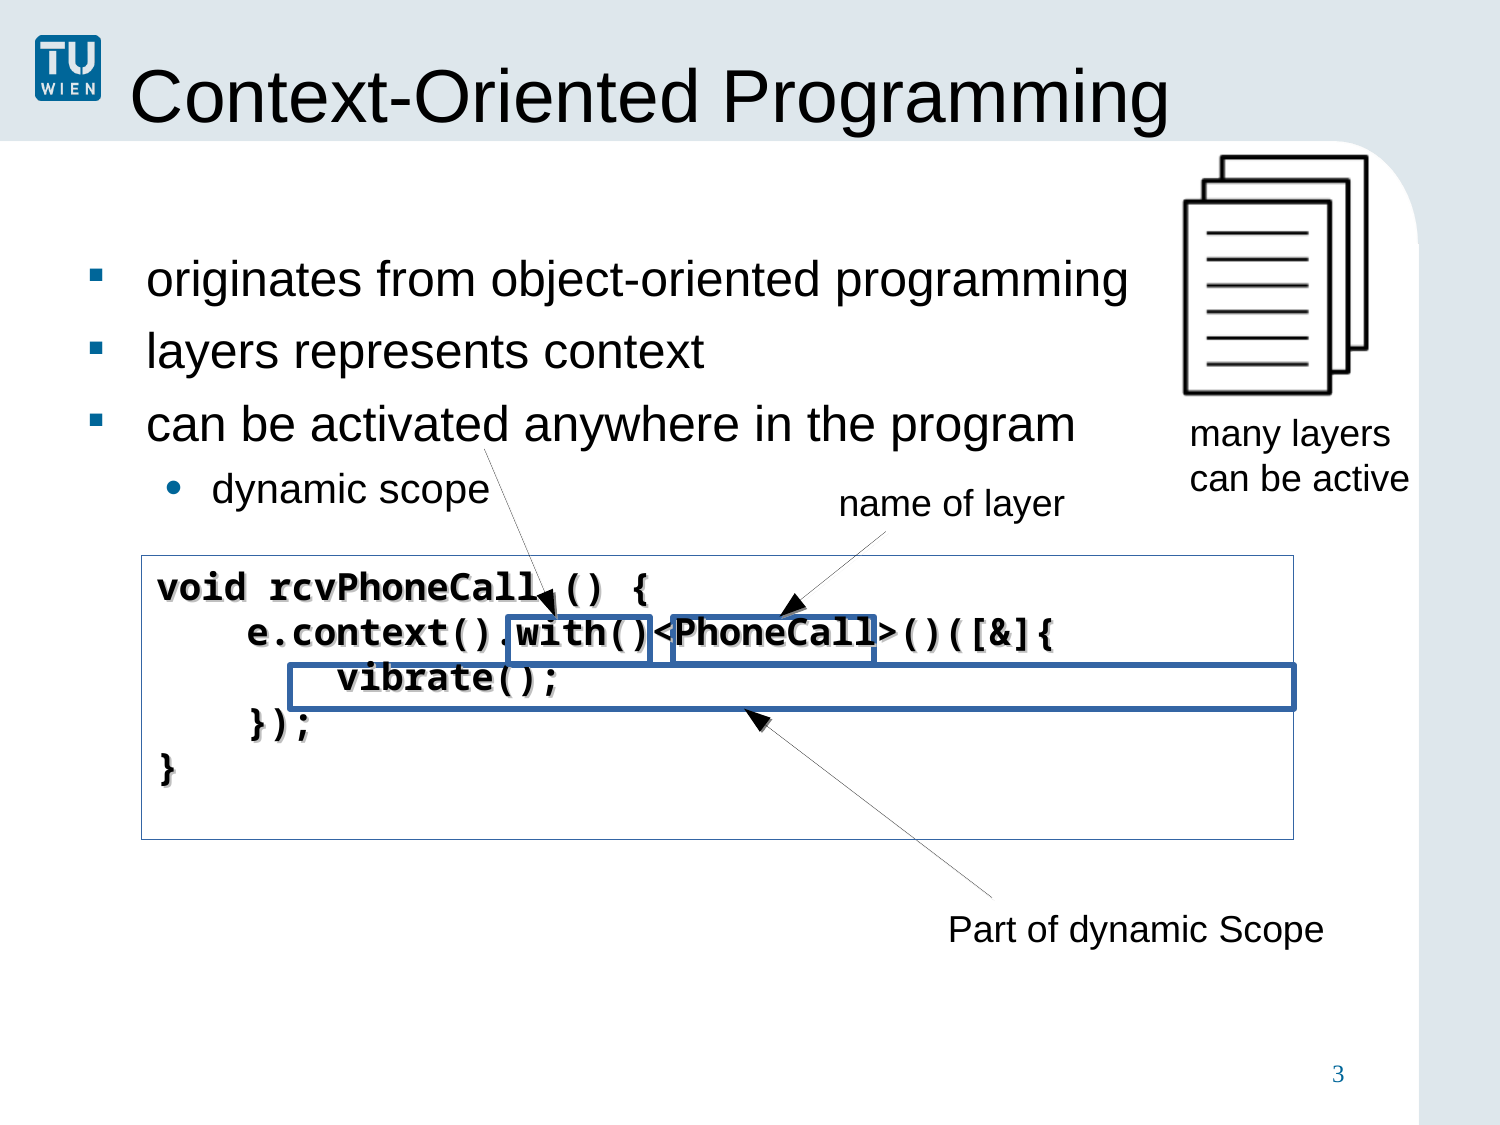

# Context-Oriented Programming
originates from object-oriented programming
layers represents context
can be activated anywhere in the program
dynamic scope
many layers
can be active
name of layer
void rcvPhoneCall () {
 e.context().with()<PhoneCall>()([&]{
 vibrate();
 });
}
Part of dynamic Scope
3